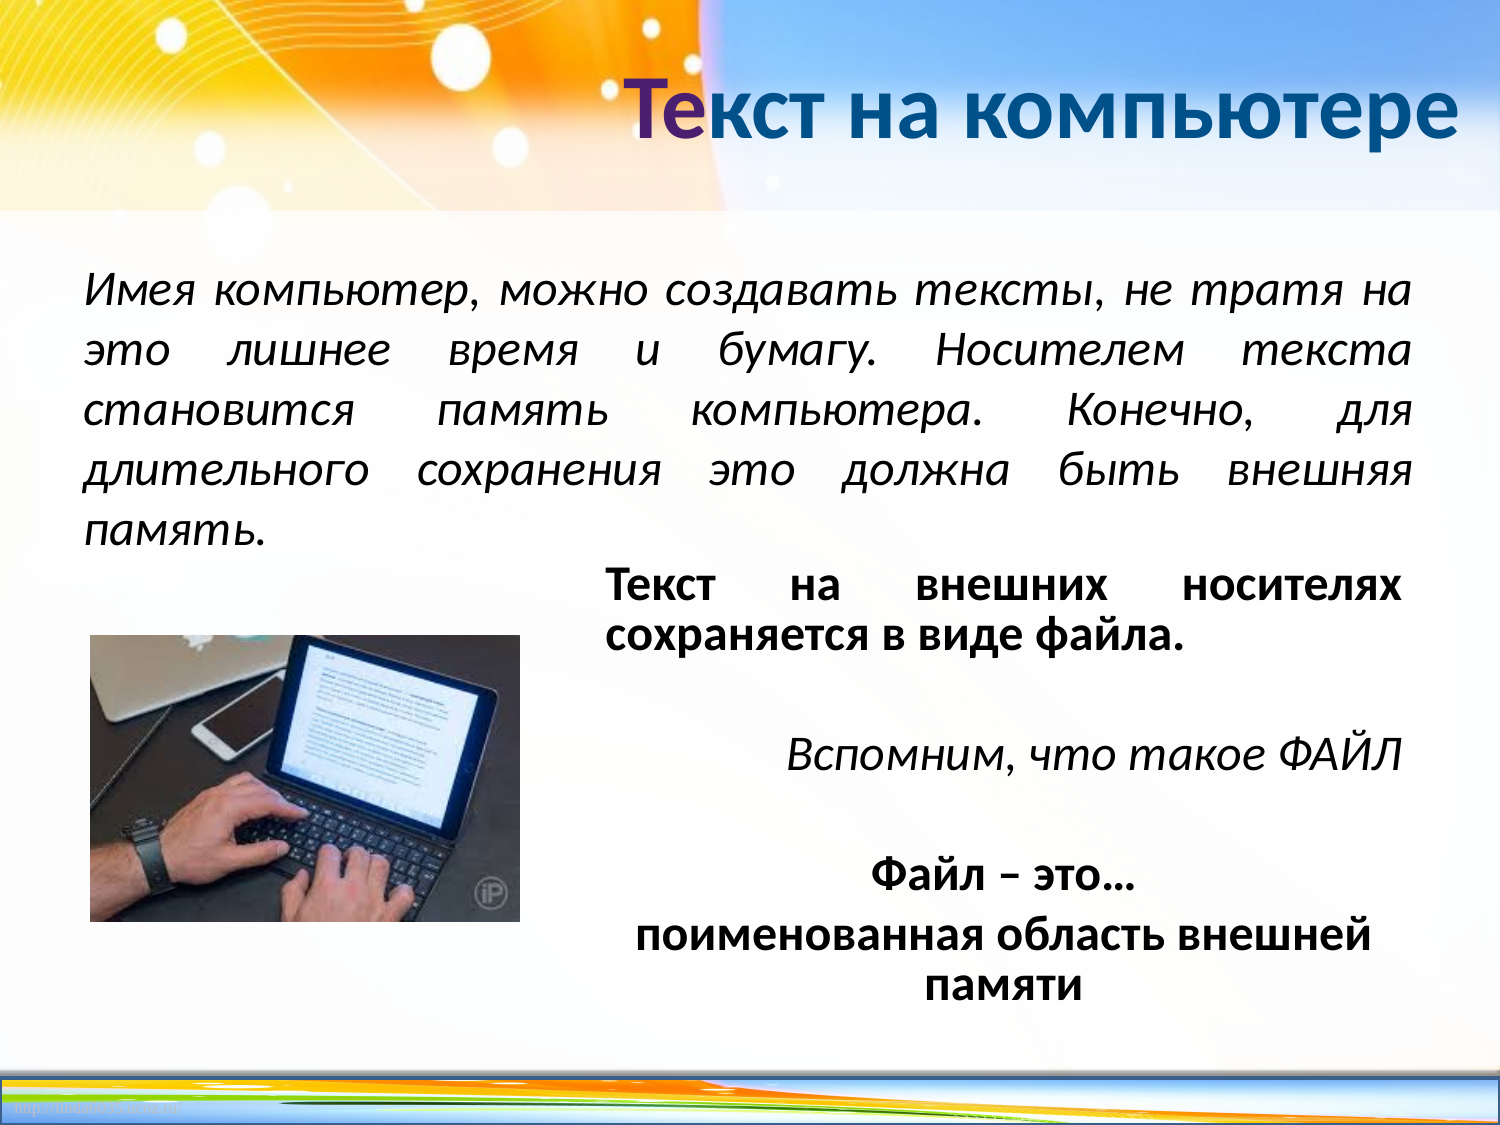

Текст на компьютере
# Имея компьютер, можно создавать тексты, не тратя на это лишнее время и бумагу. Носителем текста становится память компьютера. Конечно, для длительного сохранения это должна быть внешняя память.
Текст на внешних носителях сохраняется в виде файла.
Вспомним, что такое ФАЙЛ
Файл – это…
поименованная область внешней памяти